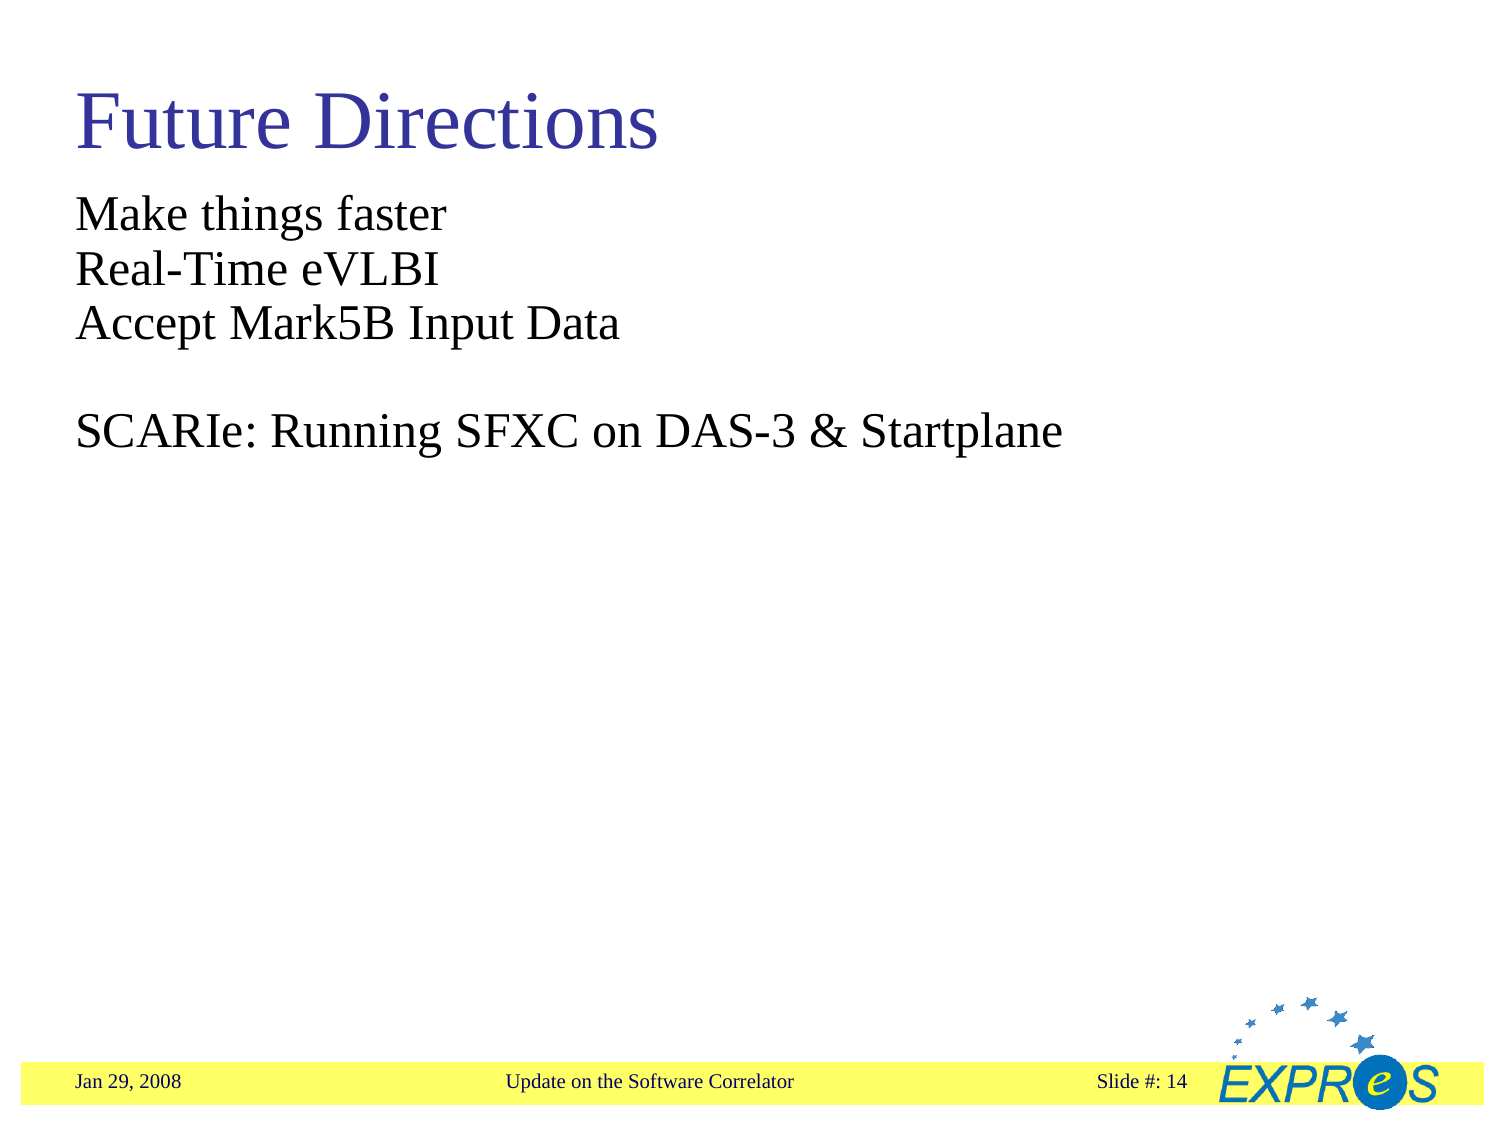

# Future Directions
Make things faster
Real-Time eVLBI
Accept Mark5B Input Data
SCARIe: Running SFXC on DAS-3 & Startplane